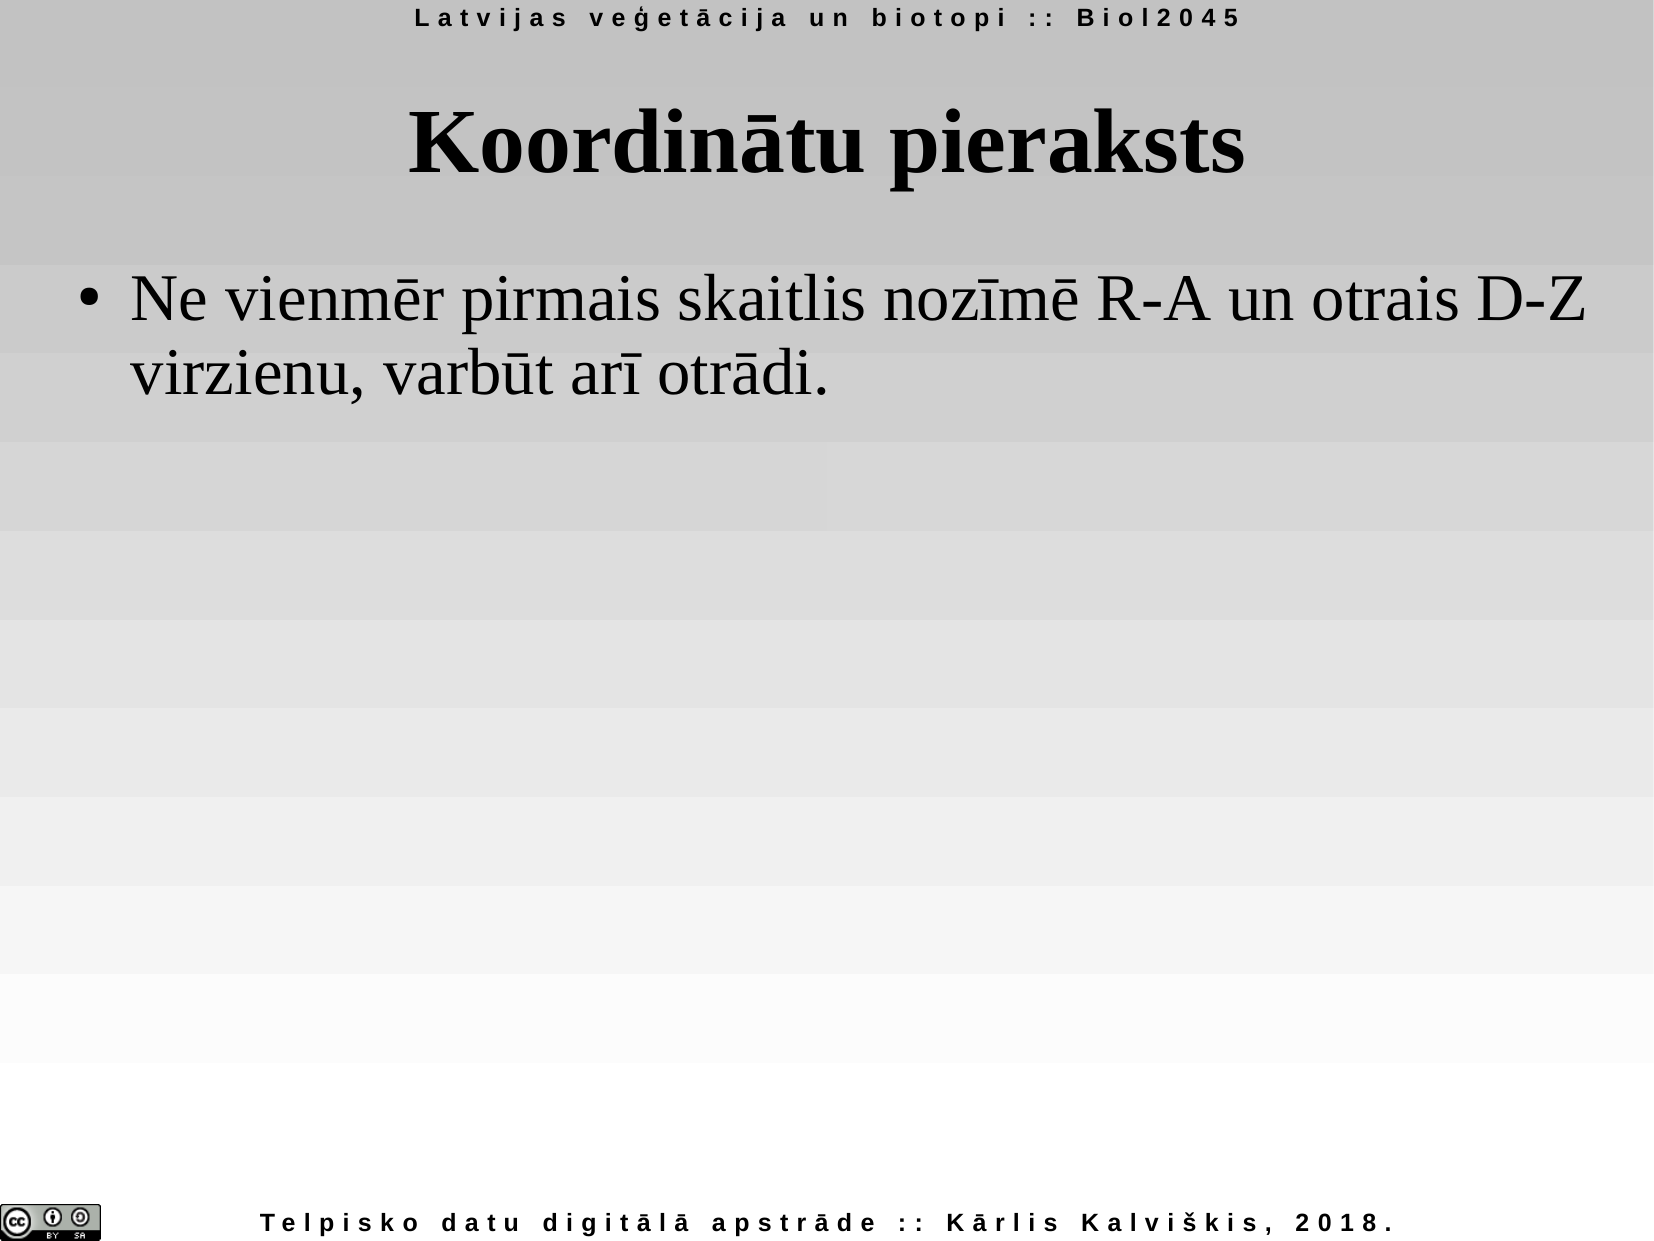

# Koordinātu pieraksts
Ne vienmēr pirmais skaitlis nozīmē R-A un otrais D-Z virzienu, varbūt arī otrādi.